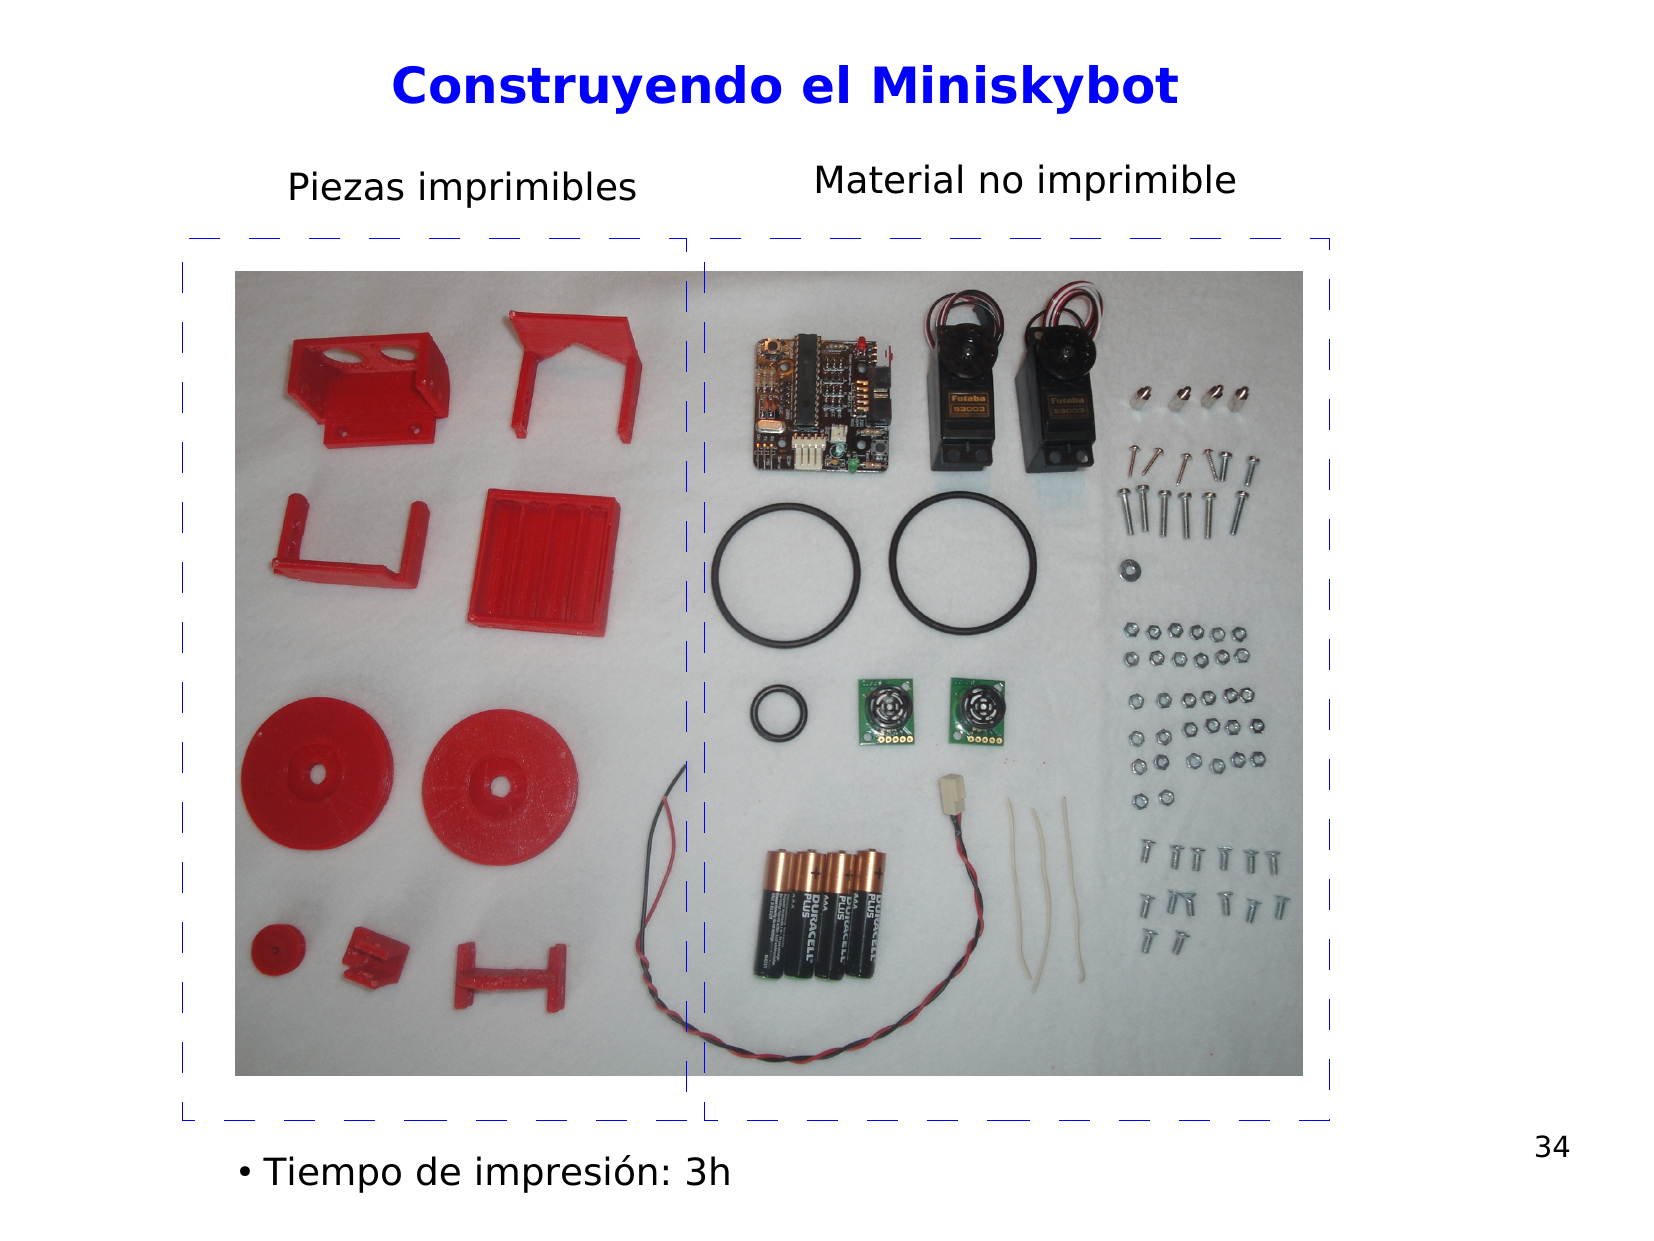

Construyendo el Miniskybot
Material no imprimible
Piezas imprimibles
34
 Tiempo de impresión: 3h